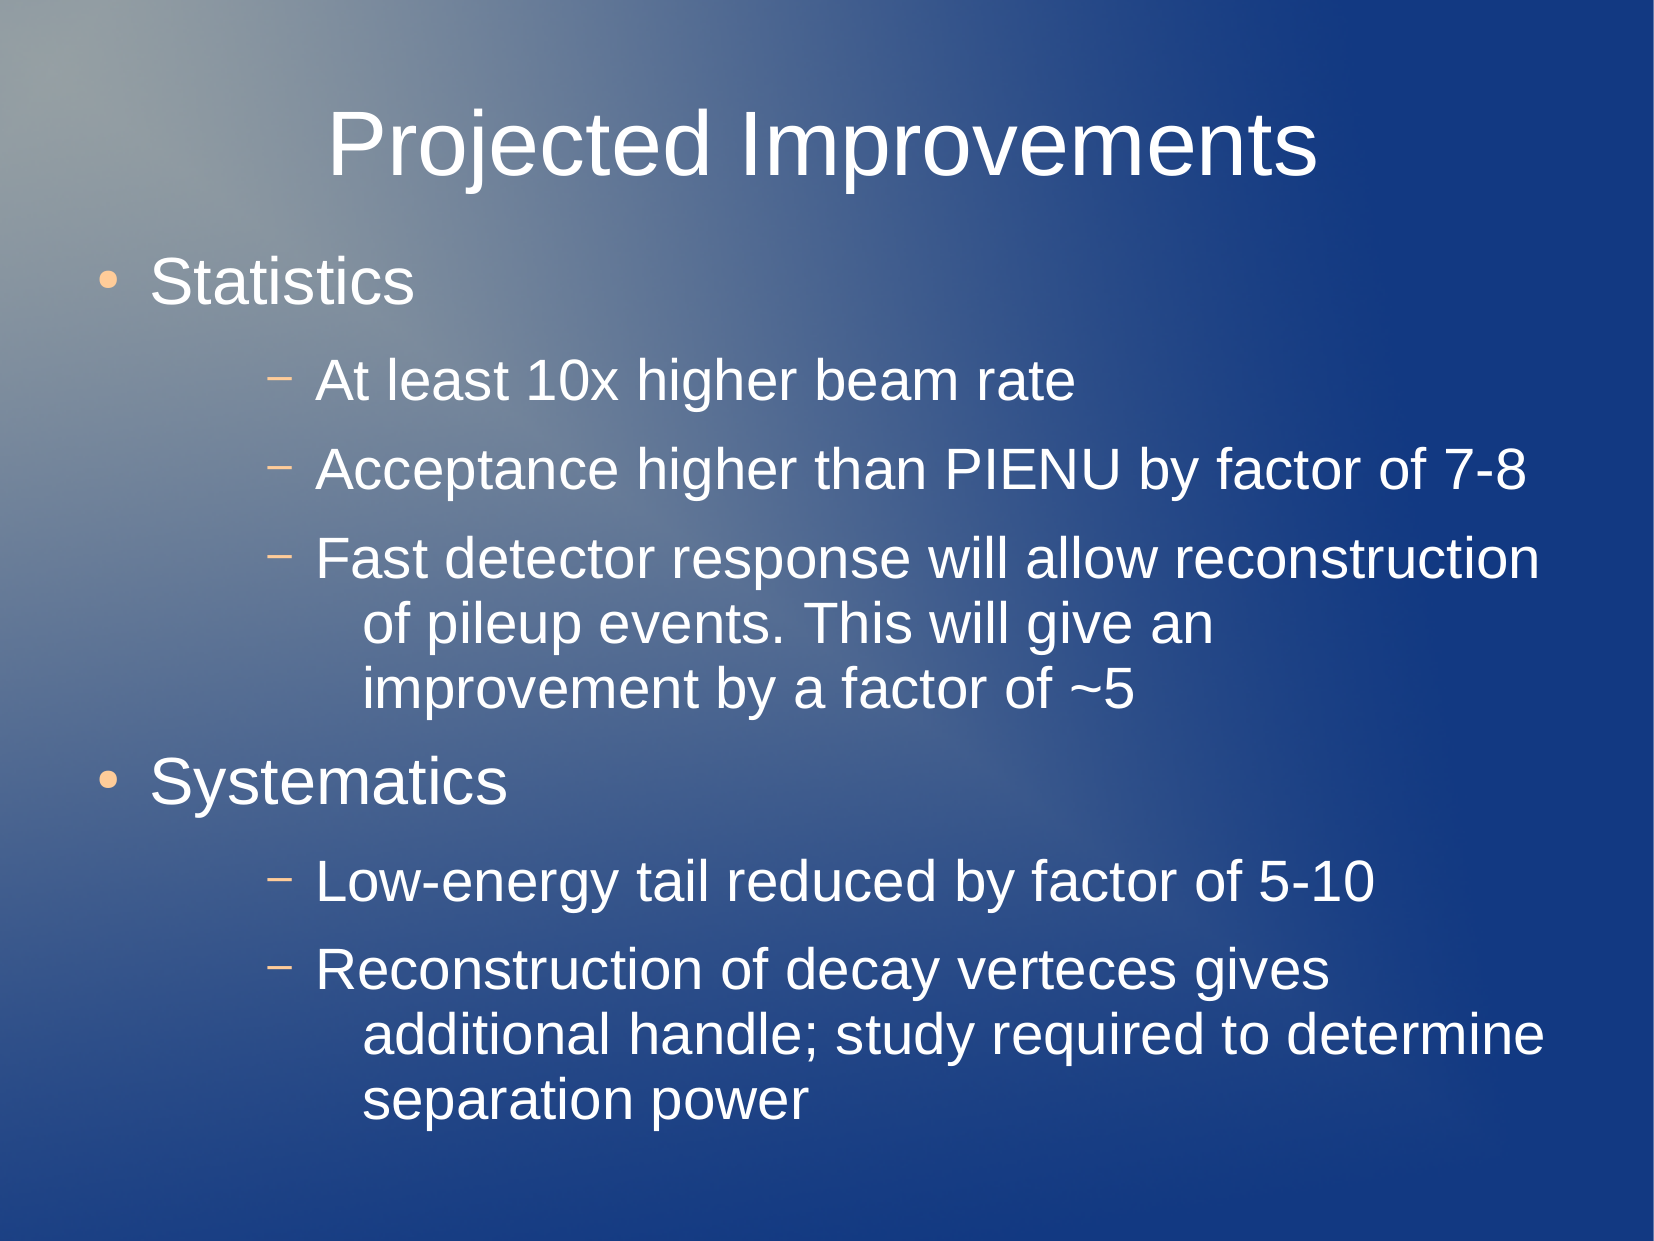

# Projected Improvements
Statistics
At least 10x higher beam rate
Acceptance higher than PIENU by factor of 7-8
Fast detector response will allow reconstruction of pileup events. This will give an improvement by a factor of ~5
Systematics
Low-energy tail reduced by factor of 5-10
Reconstruction of decay verteces gives additional handle; study required to determine separation power